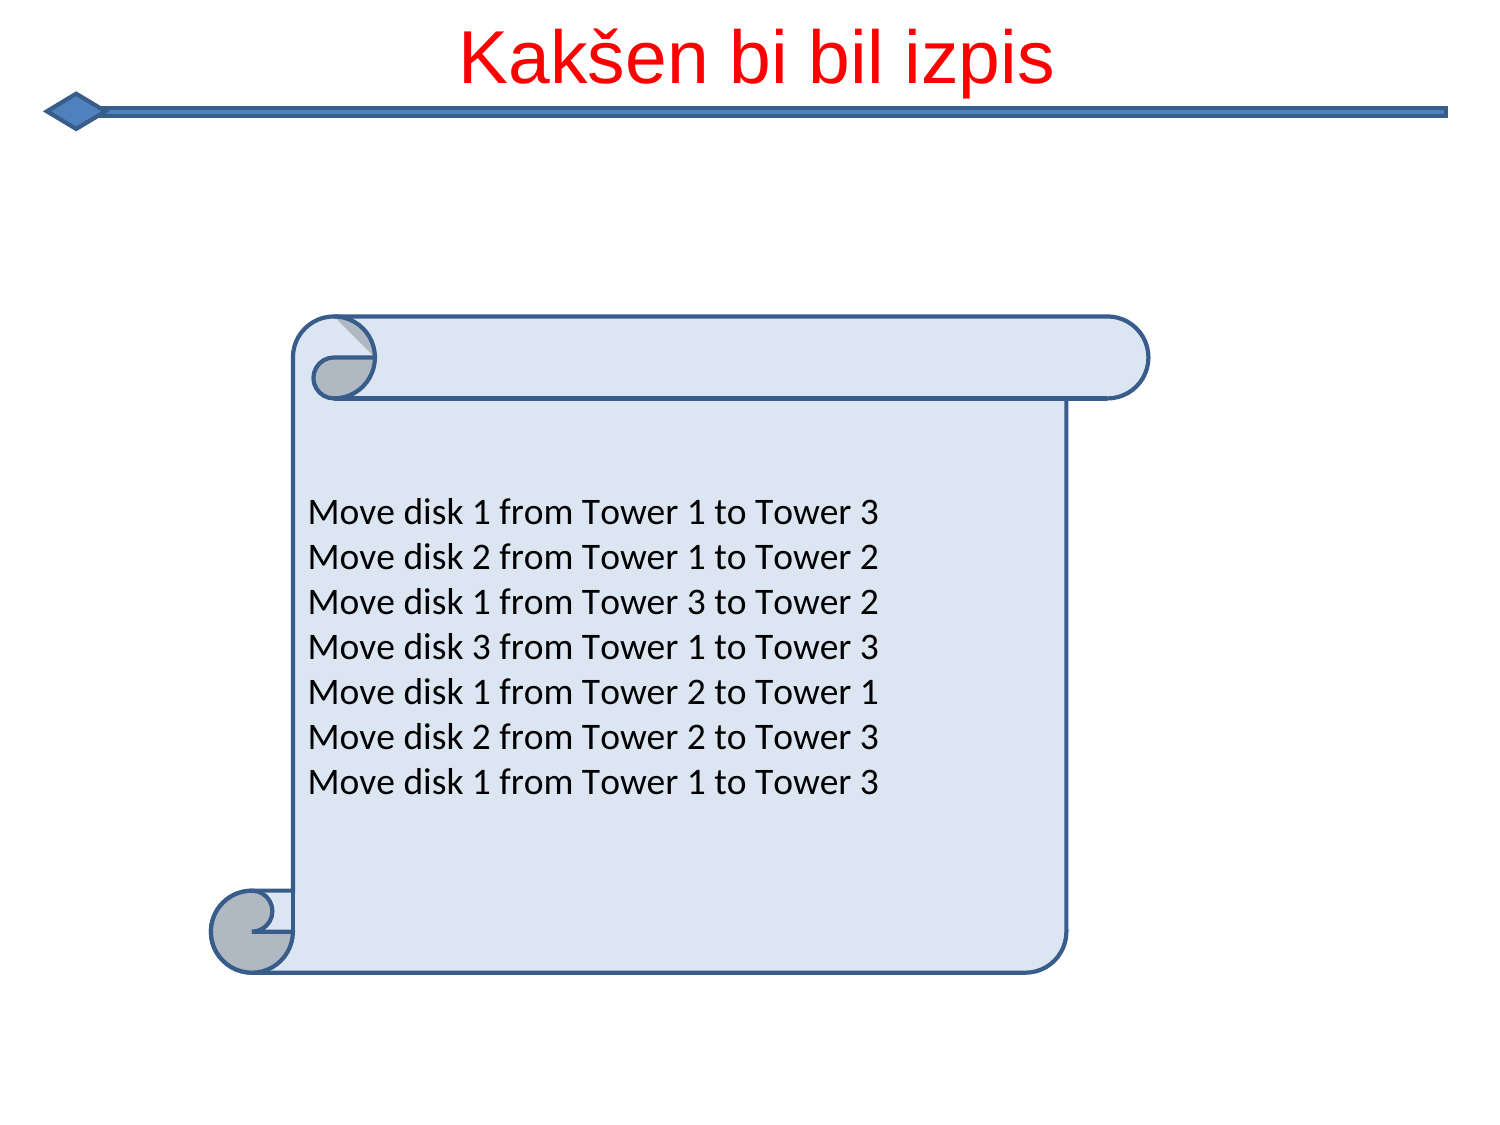

# Kakšen bi bil izpis
Move disk 1 from Tower 1 to Tower 3
Move disk 2 from Tower 1 to Tower 2
Move disk 1 from Tower 3 to Tower 2
Move disk 3 from Tower 1 to Tower 3
Move disk 1 from Tower 2 to Tower 1
Move disk 2 from Tower 2 to Tower 3
Move disk 1 from Tower 1 to Tower 3